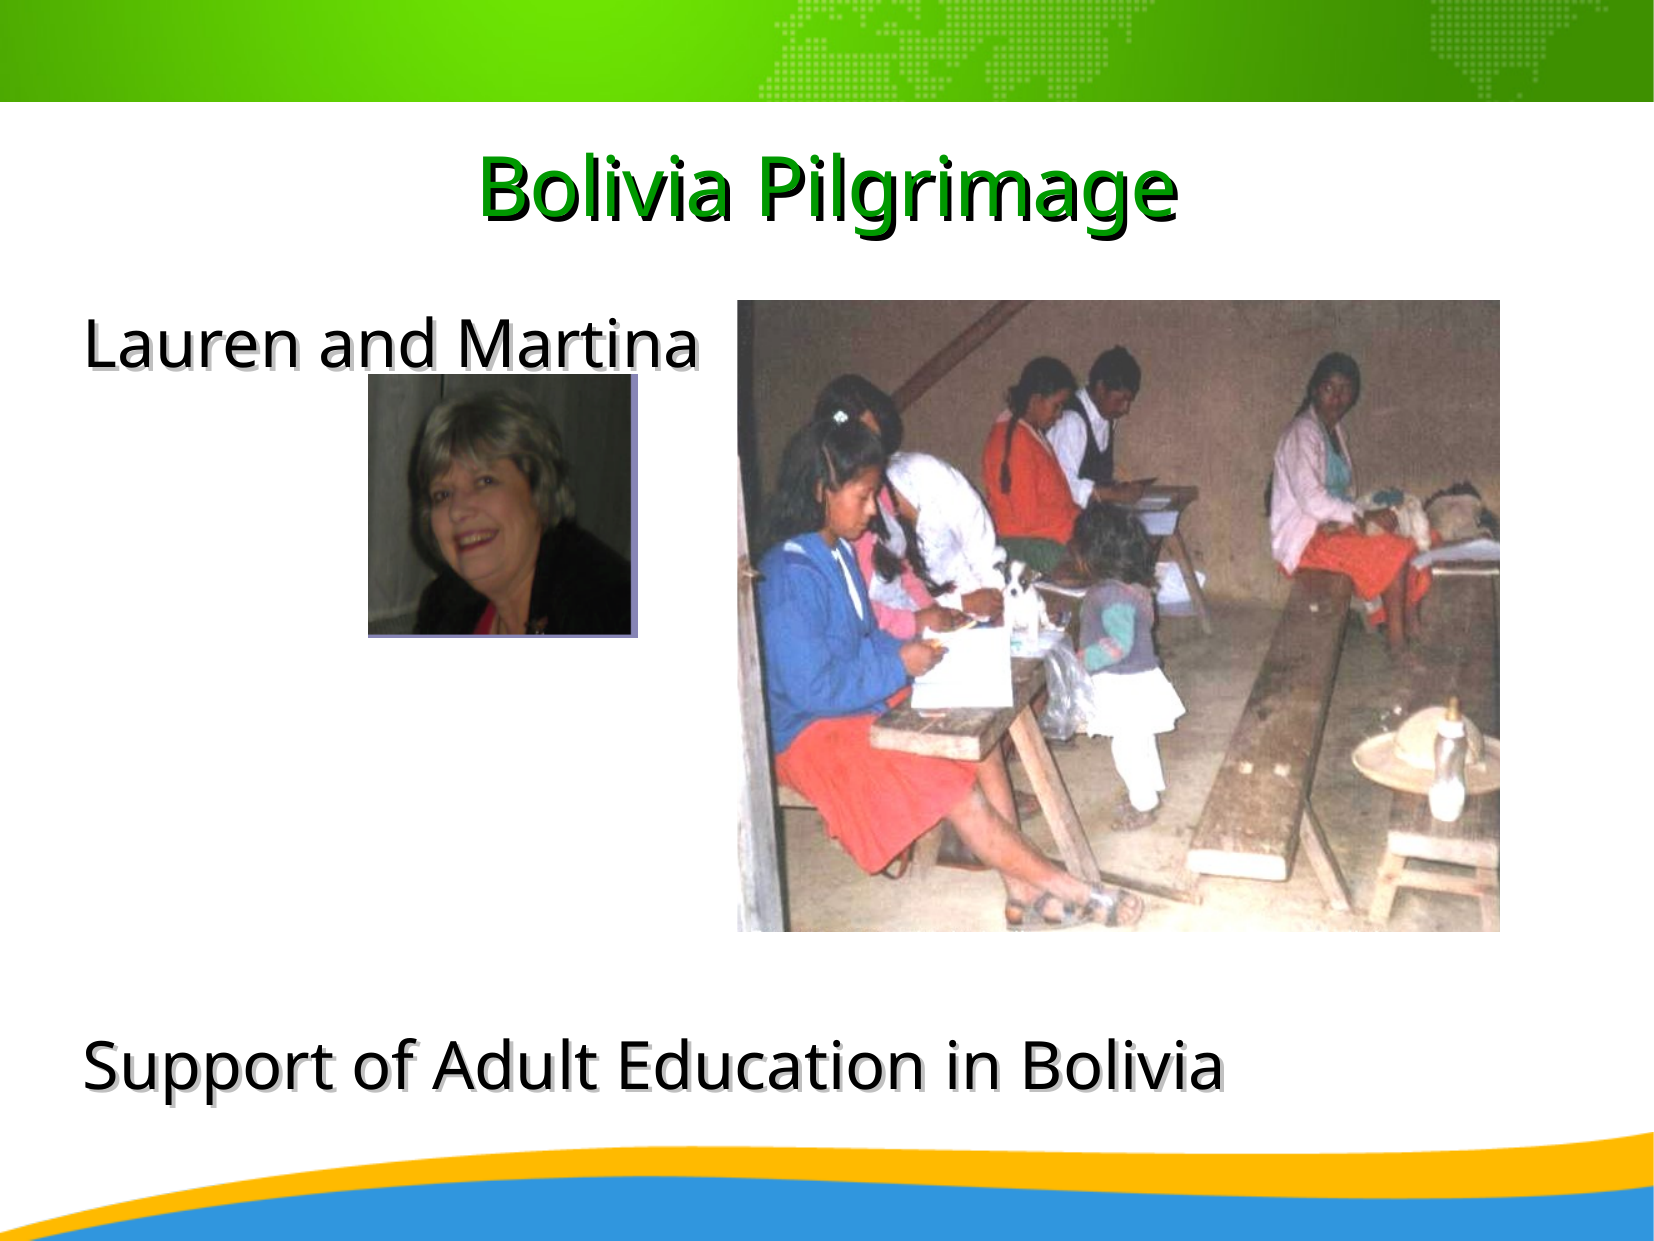

# Bolivia Pilgrimage
Lauren and Martina
Support of Adult Education in Bolivia